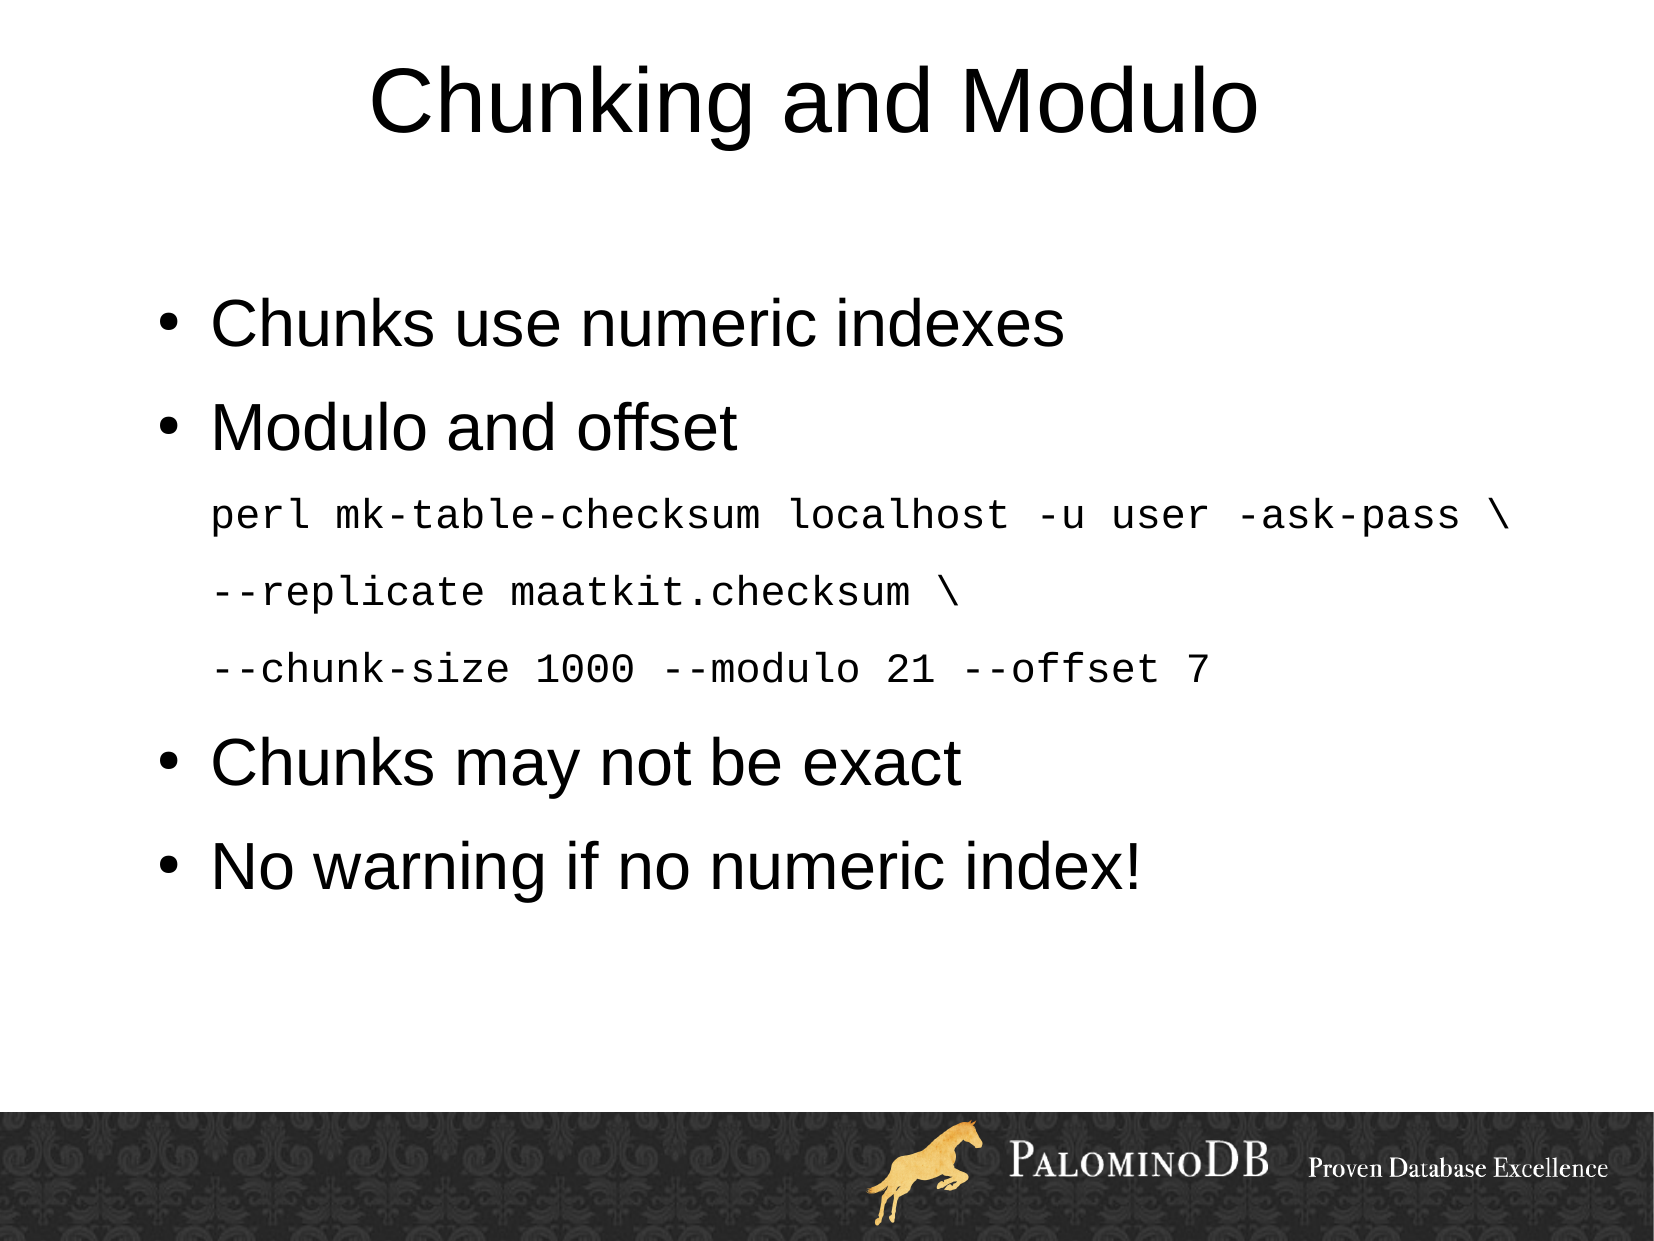

# Chunking and Modulo
Chunks use numeric indexes
Modulo and offset
perl mk-table-checksum localhost -u user -ask-pass \
--replicate maatkit.checksum \
--chunk-size 1000 --modulo 21 --offset 7
Chunks may not be exact
No warning if no numeric index!